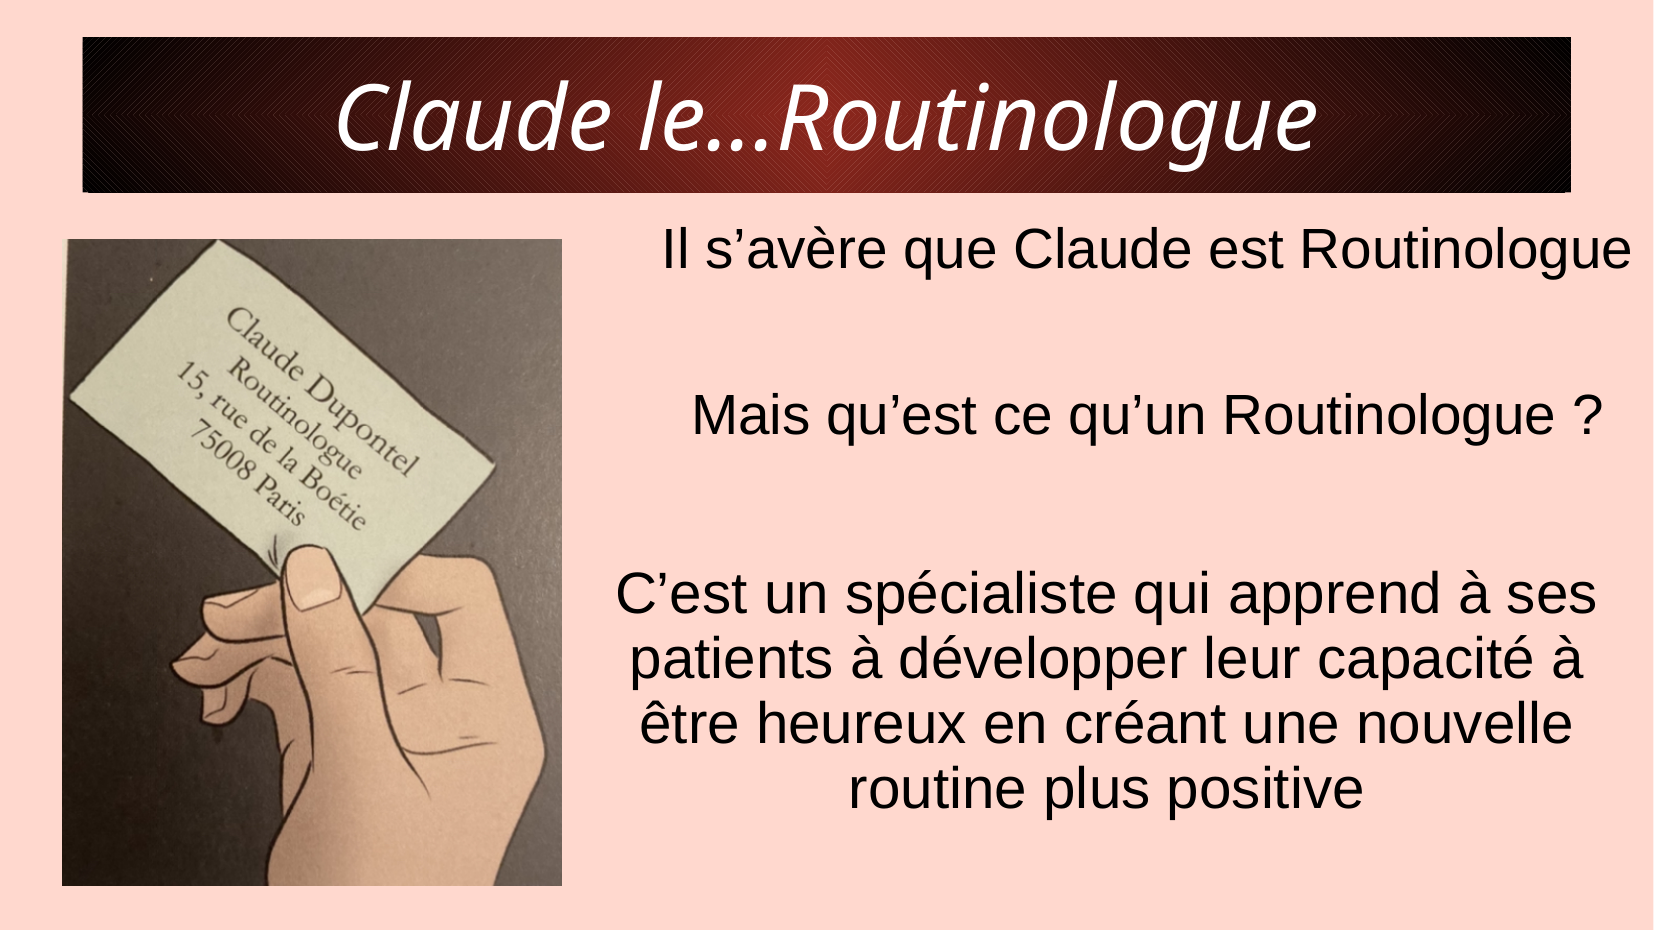

# Claude le...Routinologue
Il s’avère que Claude est Routinologue
Mais qu’est ce qu’un Routinologue ?
C’est un spécialiste qui apprend à ses patients à développer leur capacité à être heureux en créant une nouvelle routine plus positive